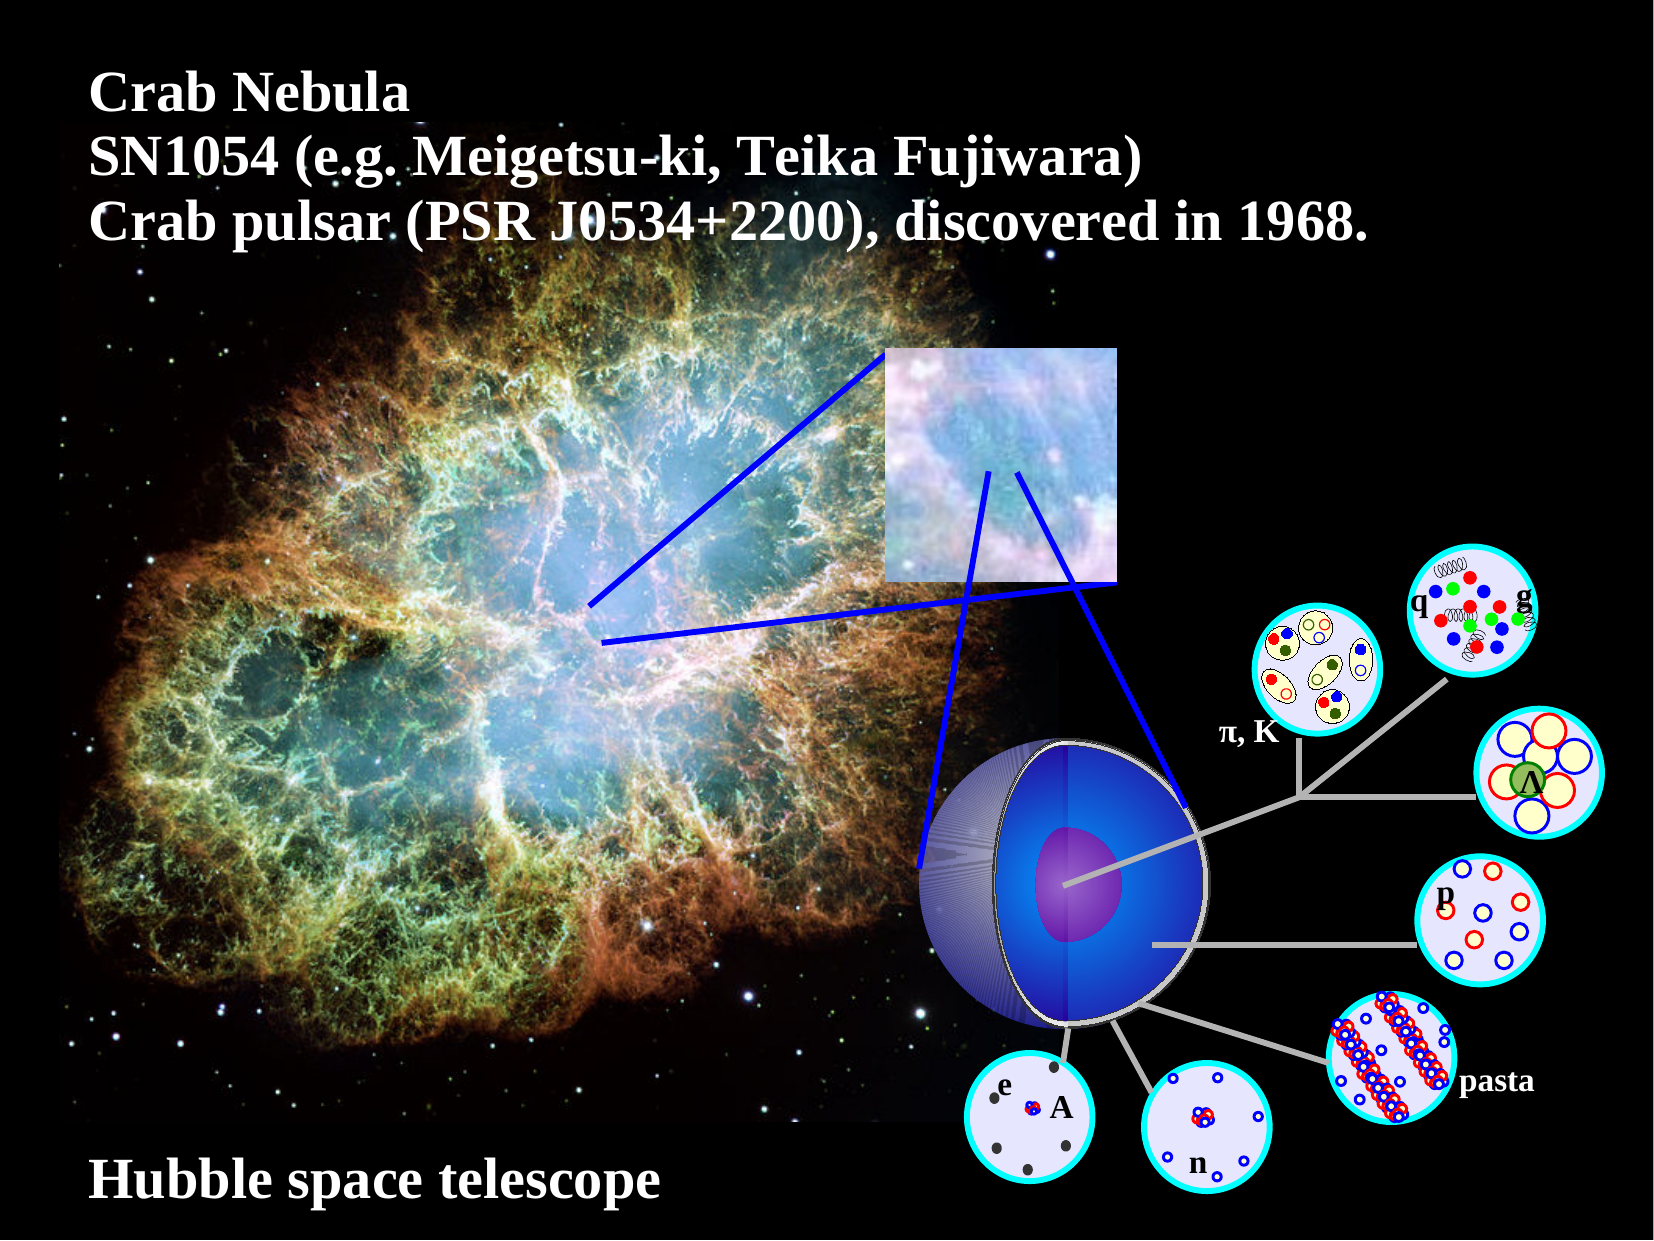

Crab Nebula
SN1054 (e.g. Meigetsu-ki, Teika Fujiwara)
Crab pulsar (PSR J0534+2200), discovered in 1968.
g
q
π, K
Λ
p
pasta
e
A
n
Hubble space telescope